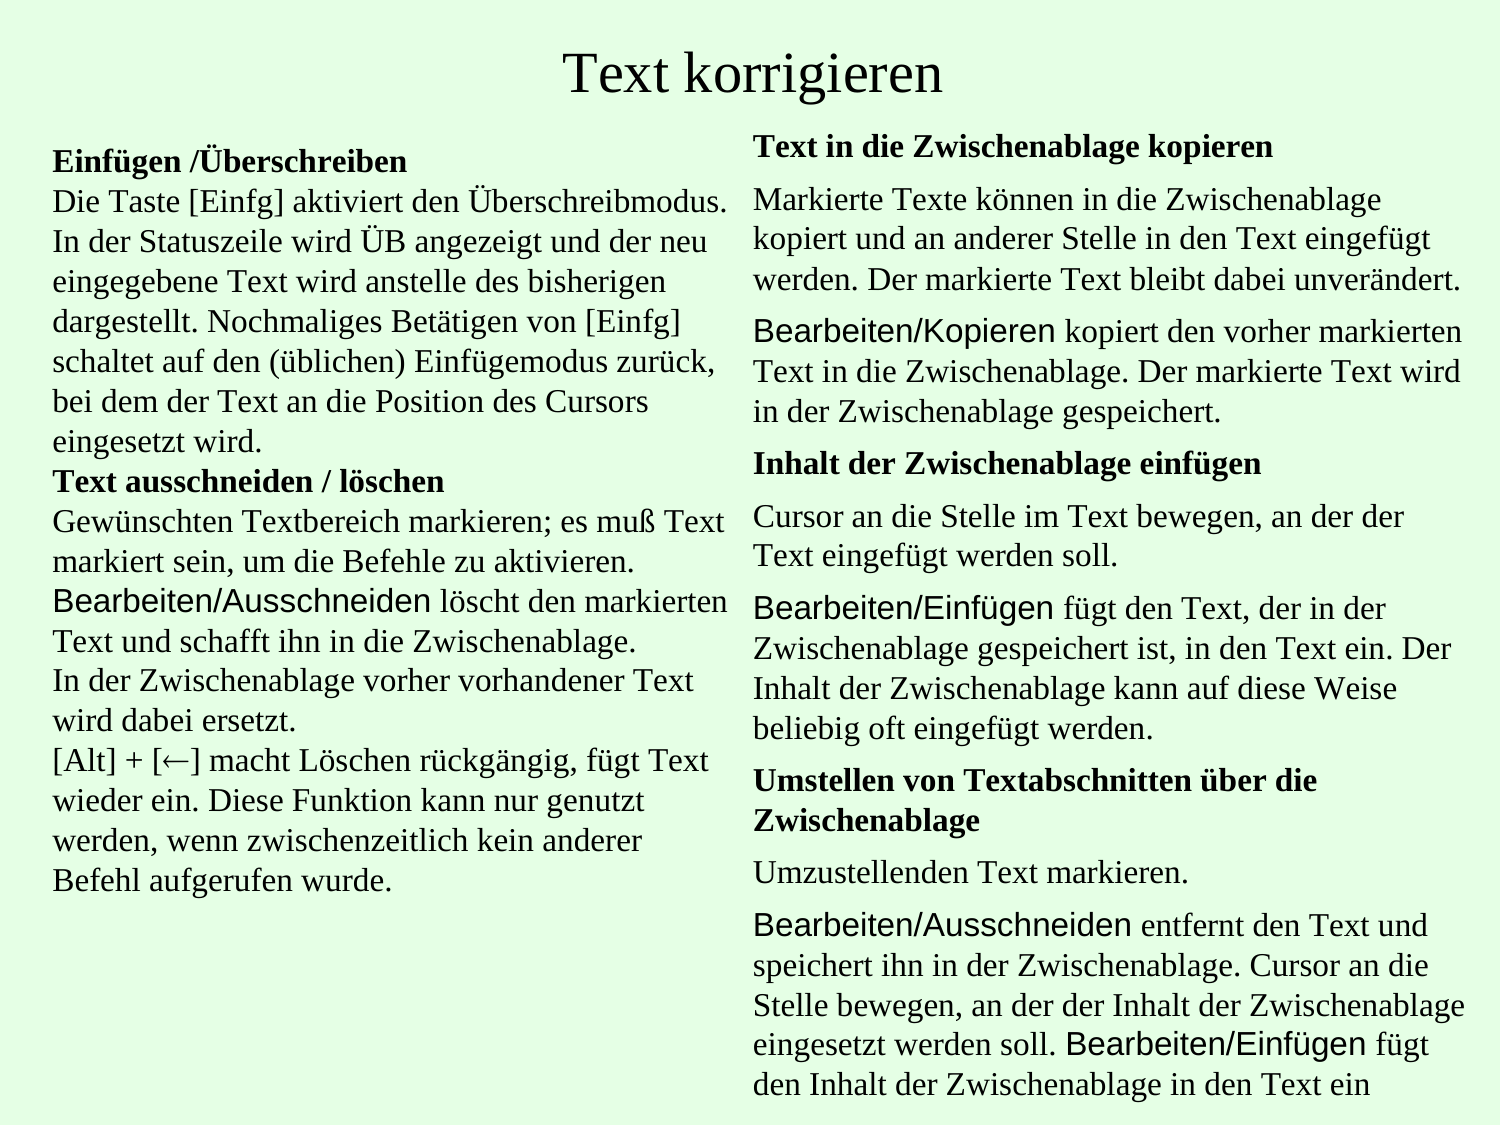

# Text korrigieren
Text in die Zwischenablage kopieren
Markierte Texte können in die Zwischenablage kopiert und an anderer Stelle in den Text eingefügt werden. Der markierte Text bleibt dabei unverändert.
Bearbeiten/Kopieren kopiert den vorher markierten Text in die Zwischenablage. Der markierte Text wird in der Zwischenablage gespeichert.
Inhalt der Zwischenablage einfügen
Cursor an die Stelle im Text bewegen, an der der Text eingefügt werden soll.
Bearbeiten/Einfügen fügt den Text, der in der Zwischenablage gespeichert ist, in den Text ein. Der Inhalt der Zwischenablage kann auf diese Weise beliebig oft eingefügt werden.
Umstellen von Textabschnitten über die Zwischenablage
Umzustellenden Text markieren.
Bearbeiten/Ausschneiden entfernt den Text und speichert ihn in der Zwischenablage. Cursor an die Stelle bewegen, an der der Inhalt der Zwischenablage eingesetzt werden soll. Bearbeiten/Einfügen fügt den Inhalt der Zwischenablage in den Text ein
Einfügen /Überschreiben
Die Taste [Einfg] aktiviert den Überschreibmodus. In der Statuszeile wird ÜB angezeigt und der neu eingegebene Text wird anstelle des bisherigen dargestellt. Nochmaliges Betätigen von [Einfg] schaltet auf den (üblichen) Einfügemodus zurück, bei dem der Text an die Position des Cursors eingesetzt wird.
Text ausschneiden / löschen
Gewünschten Textbereich markieren; es muß Text markiert sein, um die Befehle zu aktivieren.
Bearbeiten/Ausschneiden löscht den markierten Text und schafft ihn in die Zwischenablage.
In der Zwischenablage vorher vorhandener Text wird dabei ersetzt.
[Alt] + [] macht Löschen rückgängig, fügt Text wieder ein. Diese Funktion kann nur genutzt werden, wenn zwischenzeitlich kein anderer Befehl aufgerufen wurde.